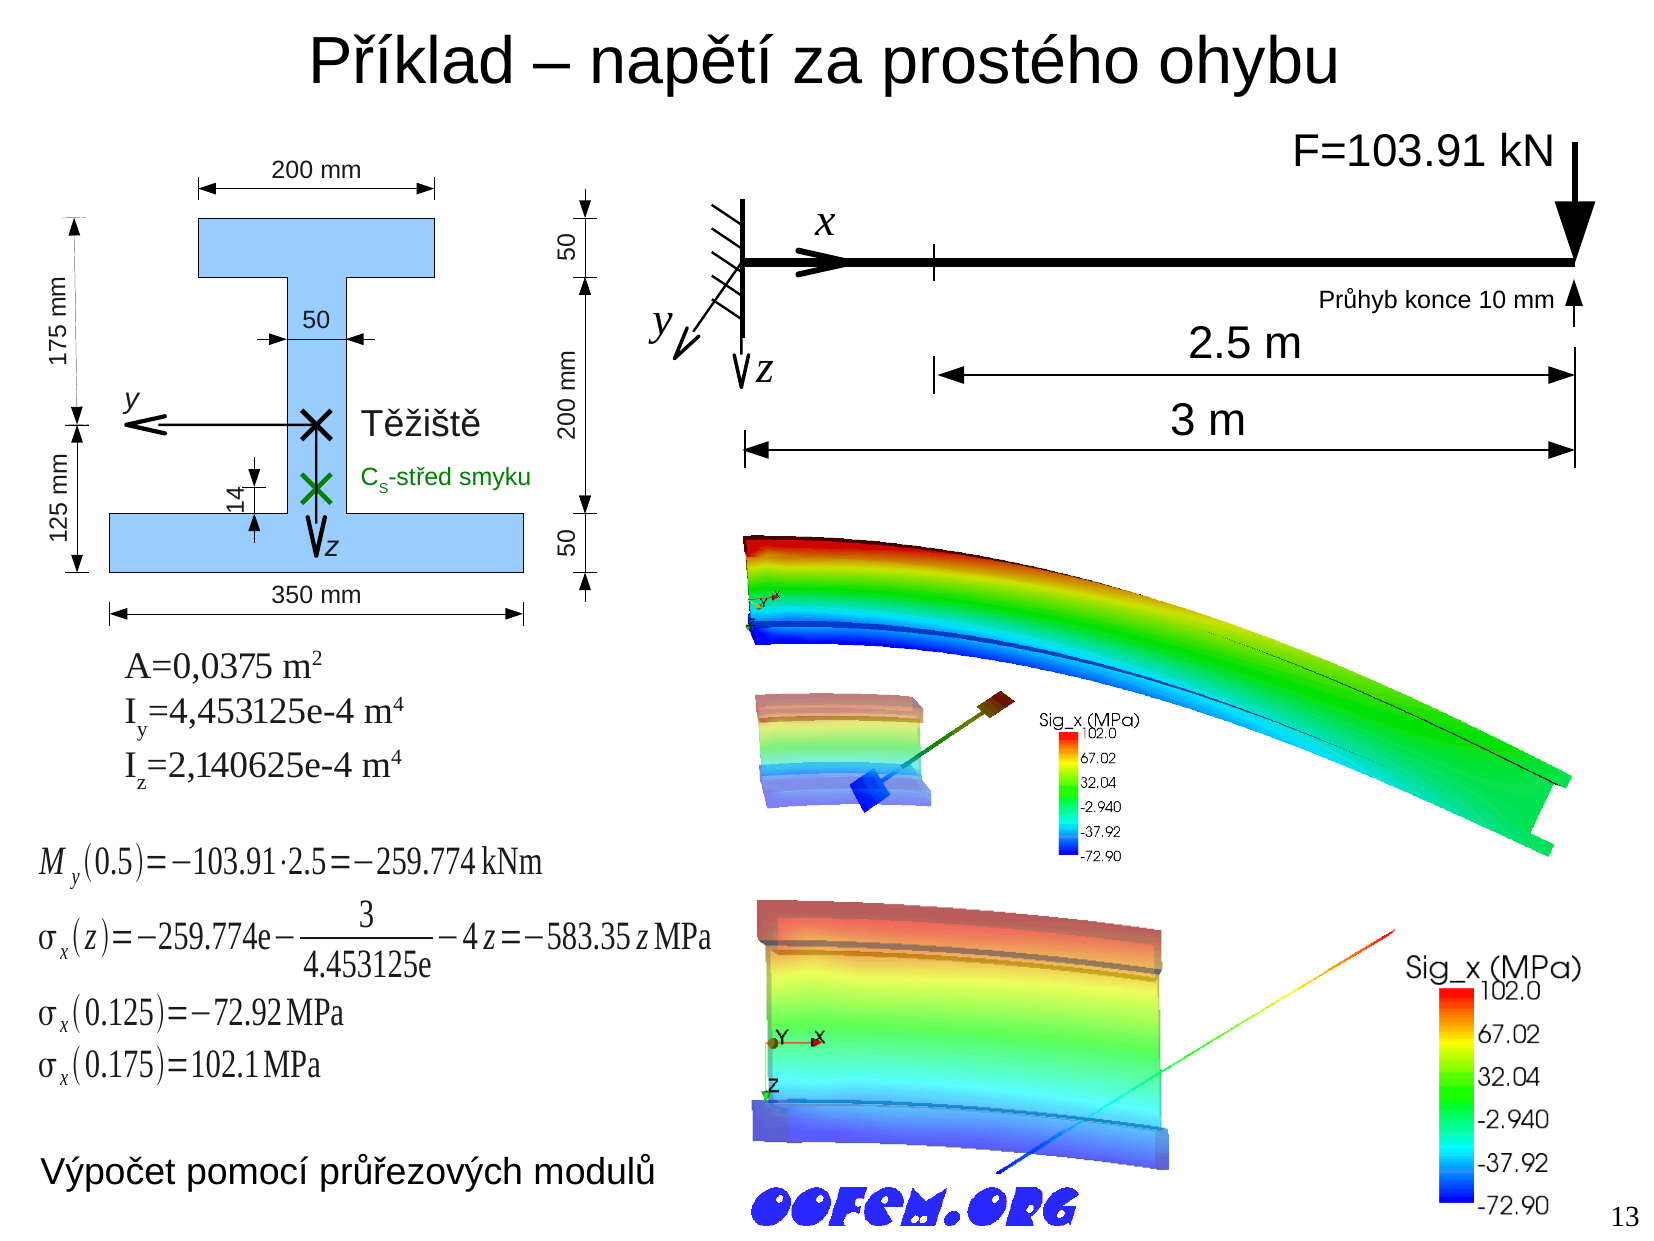

# Příklad – napětí za prostého ohybu
F=103.91 kN
x
Průhyb konce 10 mm
y
2.5 m
z
3 m
Výpočet pomocí průřezových modulů
13